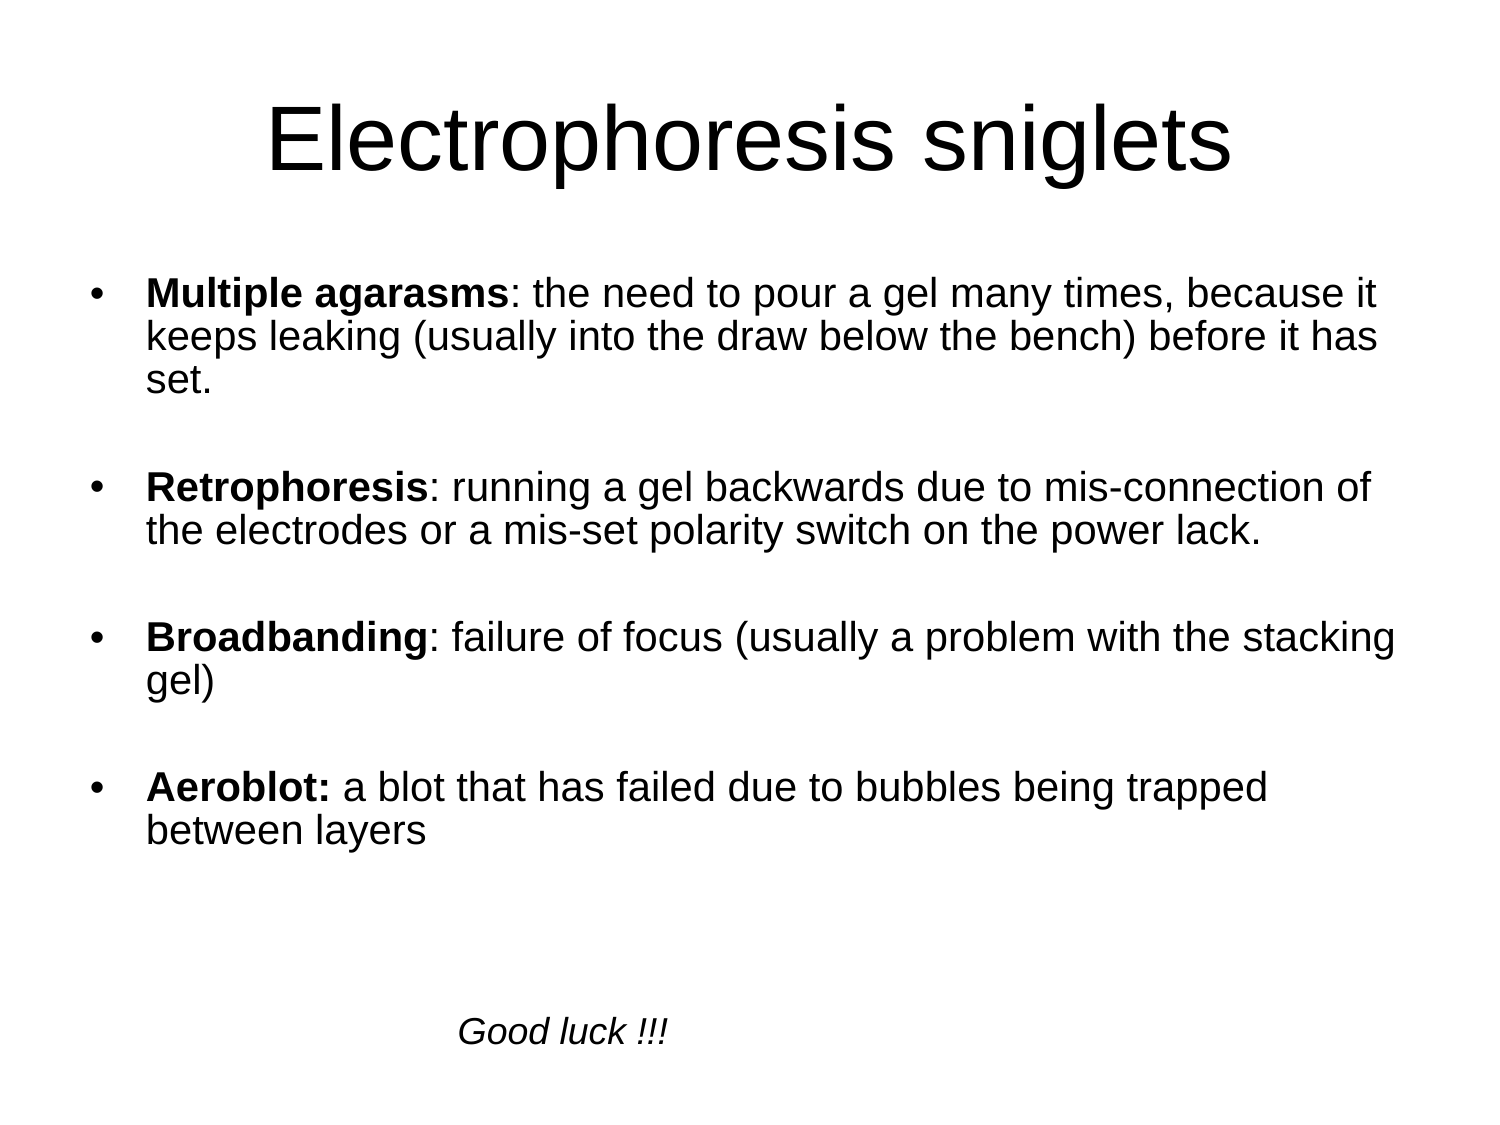

# Electrophoresis sniglets
Multiple agarasms: the need to pour a gel many times, because it keeps leaking (usually into the draw below the bench) before it has set.
Retrophoresis: running a gel backwards due to mis-connection of the electrodes or a mis-set polarity switch on the power lack.
Broadbanding: failure of focus (usually a problem with the stacking gel)
Aeroblot: a blot that has failed due to bubbles being trapped between layers
Good luck !!!